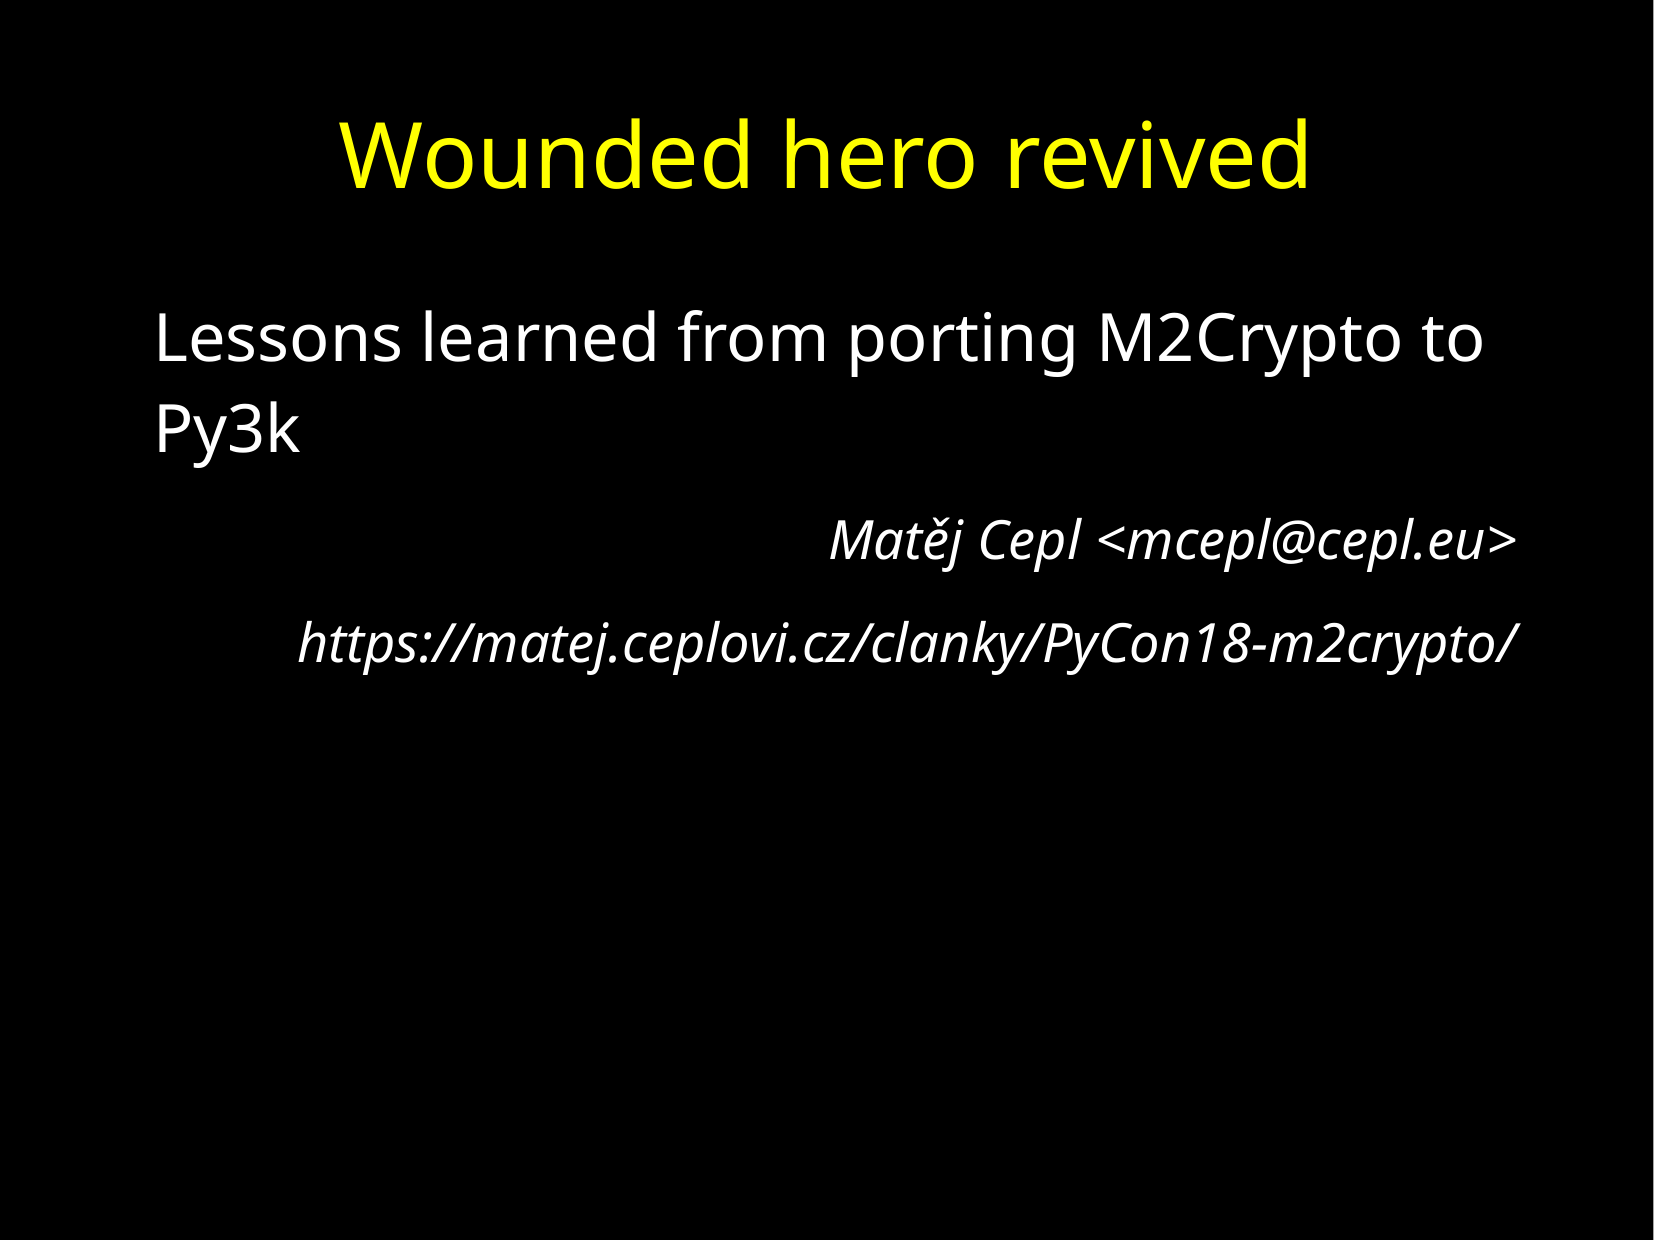

# Wounded hero revived
Lessons learned from porting M2Crypto to Py3k
Matěj Cepl <mcepl@cepl.eu>
https://matej.ceplovi.cz/clanky/PyCon18-m2crypto/